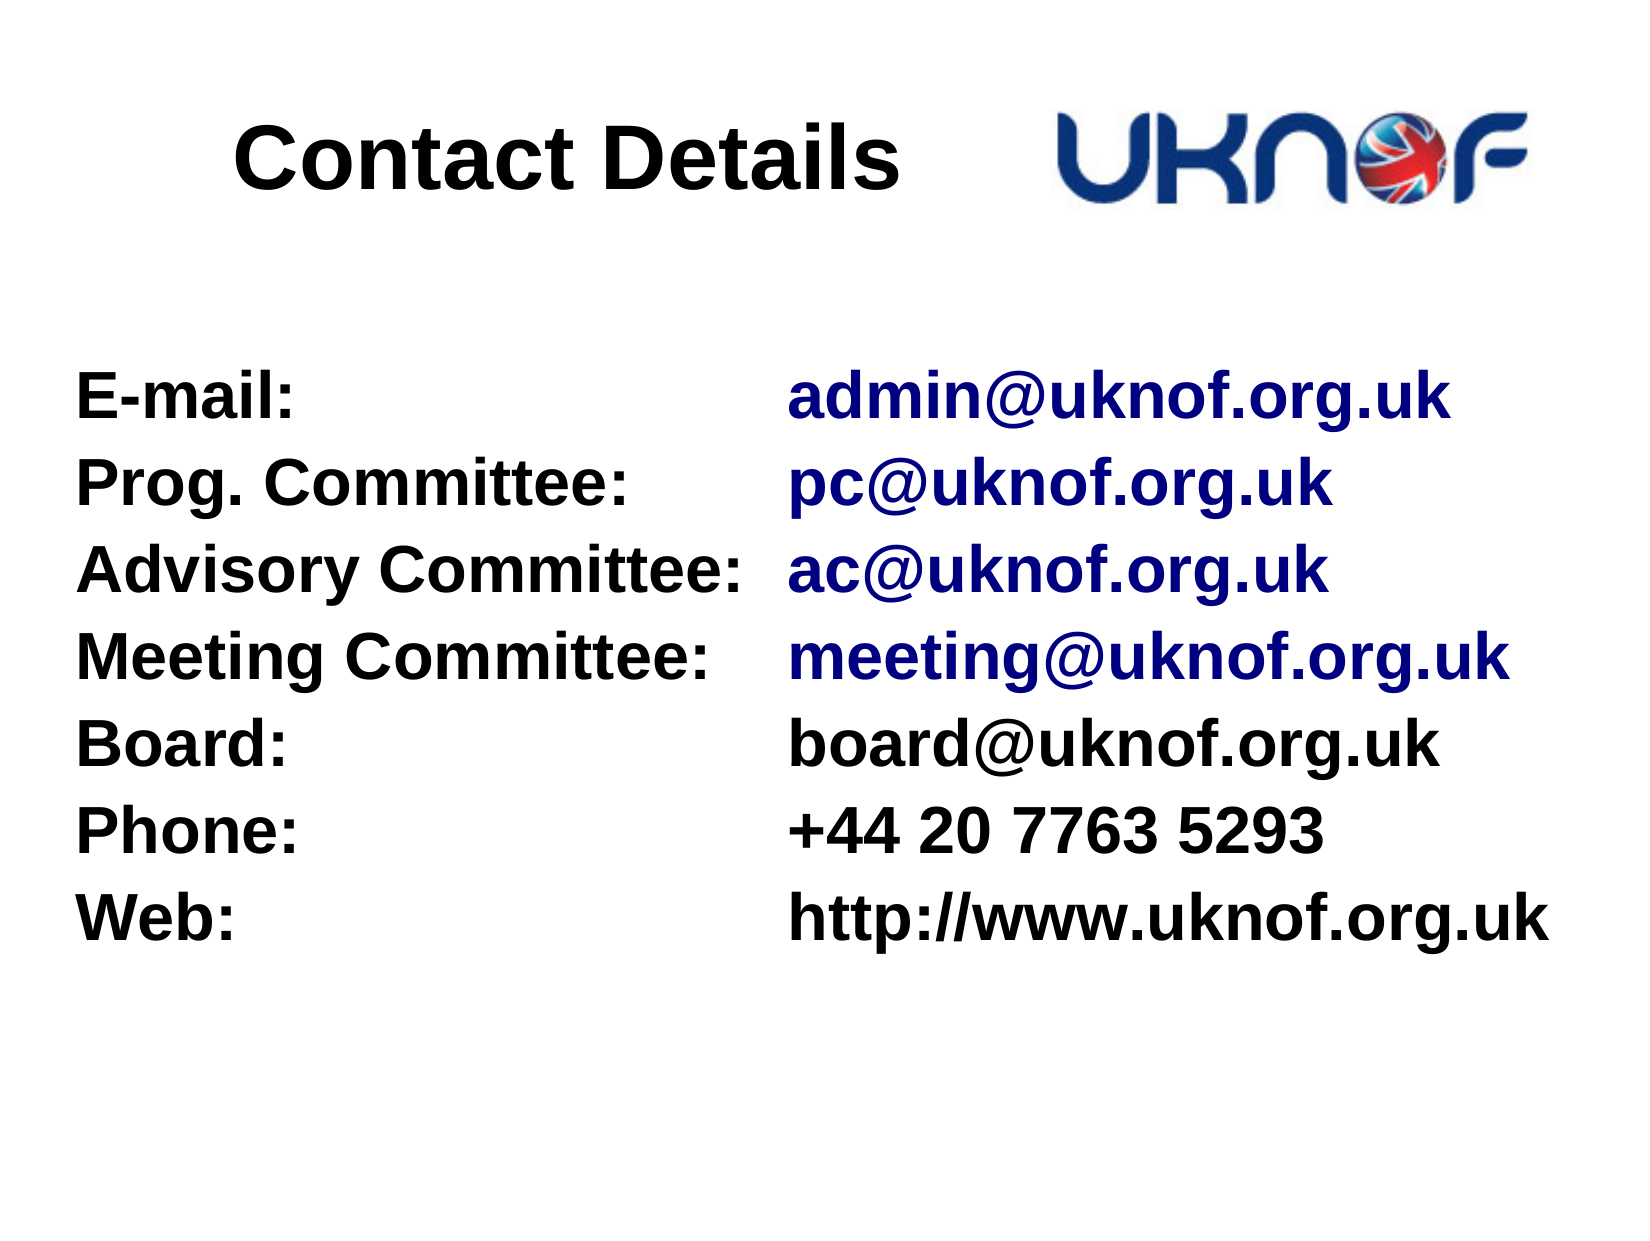

# Contact Details
E-mail:
Prog. Committee:
Advisory Committee:
Meeting Committee:
Board:
Phone:
Web:
admin@uknof.org.uk
pc@uknof.org.uk
ac@uknof.org.uk
meeting@uknof.org.uk
board@uknof.org.uk
+44 20 7763 5293
http://www.uknof.org.uk